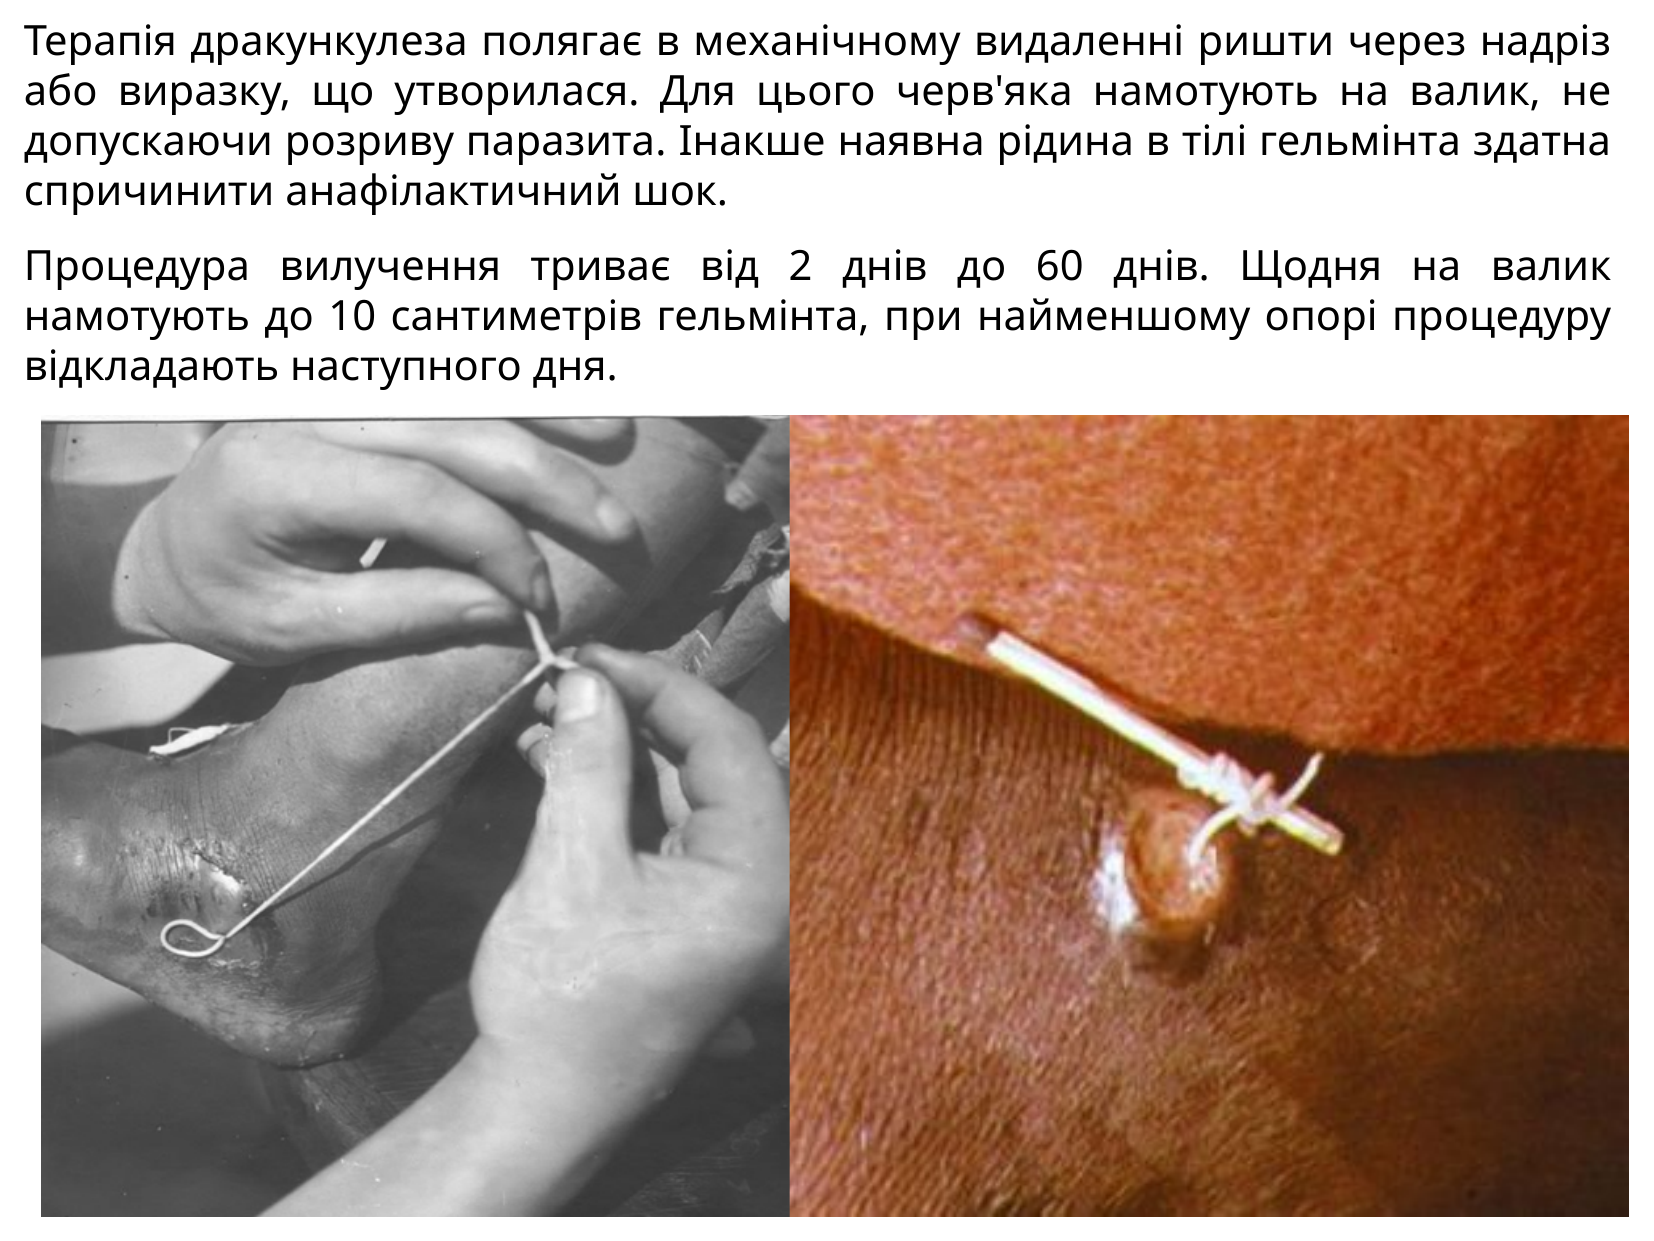

# Терапія дракункулеза полягає в механічному видаленні ришти через надріз або виразку, що утворилася. Для цього черв'яка намотують на валик, не допускаючи розриву паразита. Інакше наявна рідина в тілі гельмінта здатна спричинити анафілактичний шок.
Процедура вилучення триває від 2 днів до 60 днів. Щодня на валик намотують до 10 сантиметрів гельмінта, при найменшому опорі процедуру відкладають наступного дня.